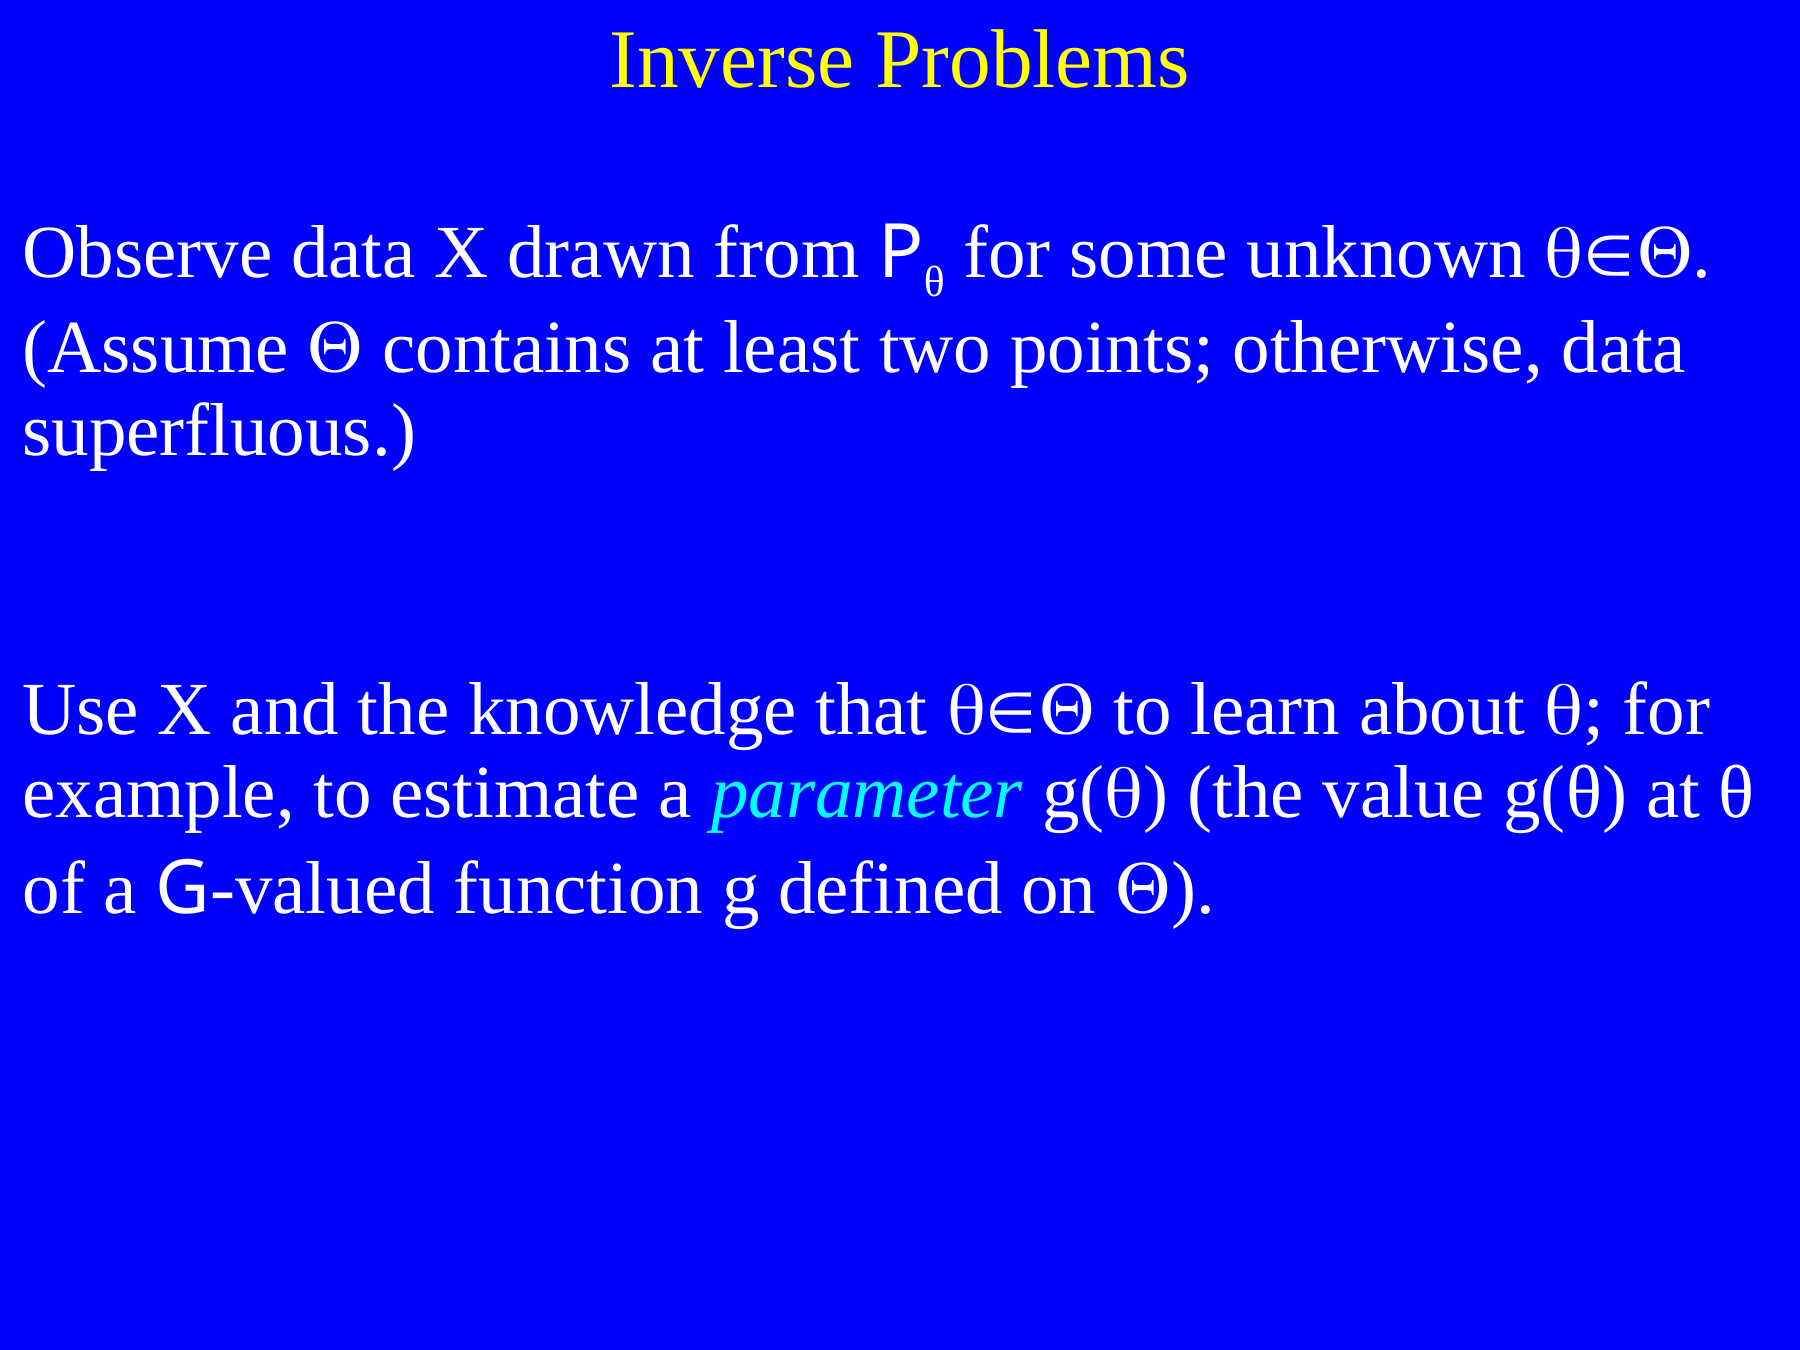

# Inverse Problems
Observe data X drawn from Pθ for some unknown . (Assume  contains at least two points; otherwise, data superfluous.)
Use X and the knowledge that  to learn about ; for example, to estimate a parameter g() (the value g(θ) at θ of a G-valued function g defined on ).